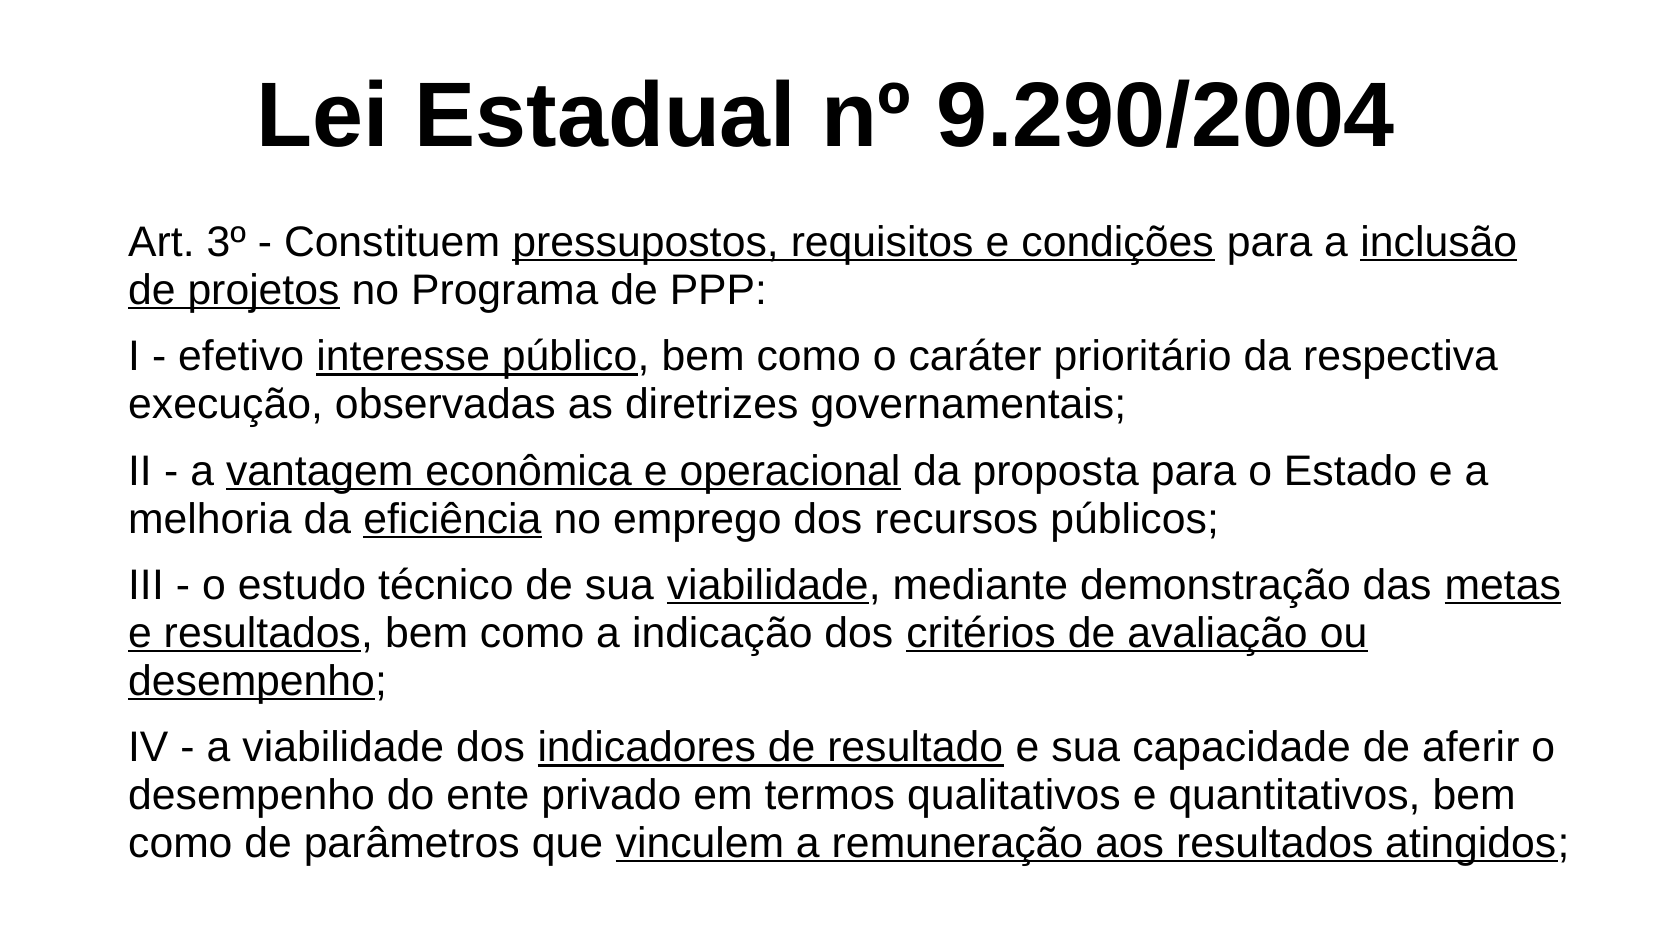

Lei Estadual nº 9.290/2004
# Art. 3º - Constituem pressupostos, requisitos e condições para a inclusão de projetos no Programa de PPP:
I - efetivo interesse público, bem como o caráter prioritário da respectiva execução, observadas as diretrizes governamentais;
II - a vantagem econômica e operacional da proposta para o Estado e a melhoria da eficiência no emprego dos recursos públicos;
III - o estudo técnico de sua viabilidade, mediante demonstração das metas e resultados, bem como a indicação dos critérios de avaliação ou desempenho;
IV - a viabilidade dos indicadores de resultado e sua capacidade de aferir o desempenho do ente privado em termos qualitativos e quantitativos, bem como de parâmetros que vinculem a remuneração aos resultados atingidos;